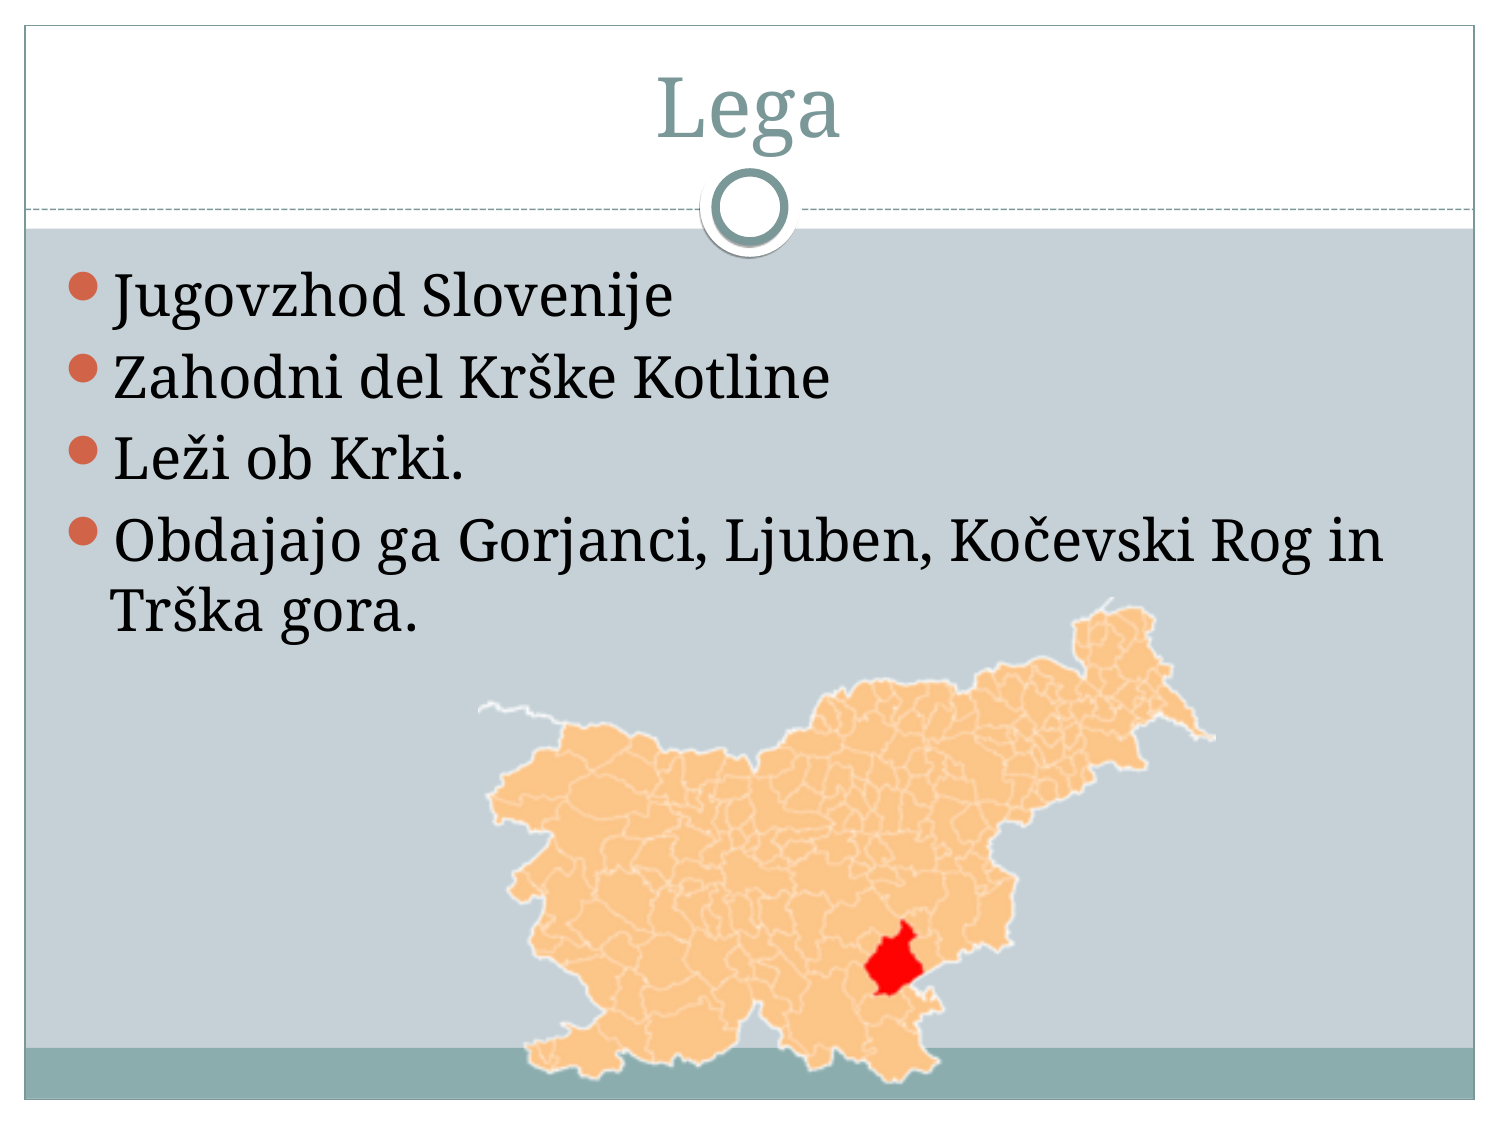

# Lega
Jugovzhod Slovenije
Zahodni del Krške Kotline
Leži ob Krki.
Obdajajo ga Gorjanci, Ljuben, Kočevski Rog in Trška gora.